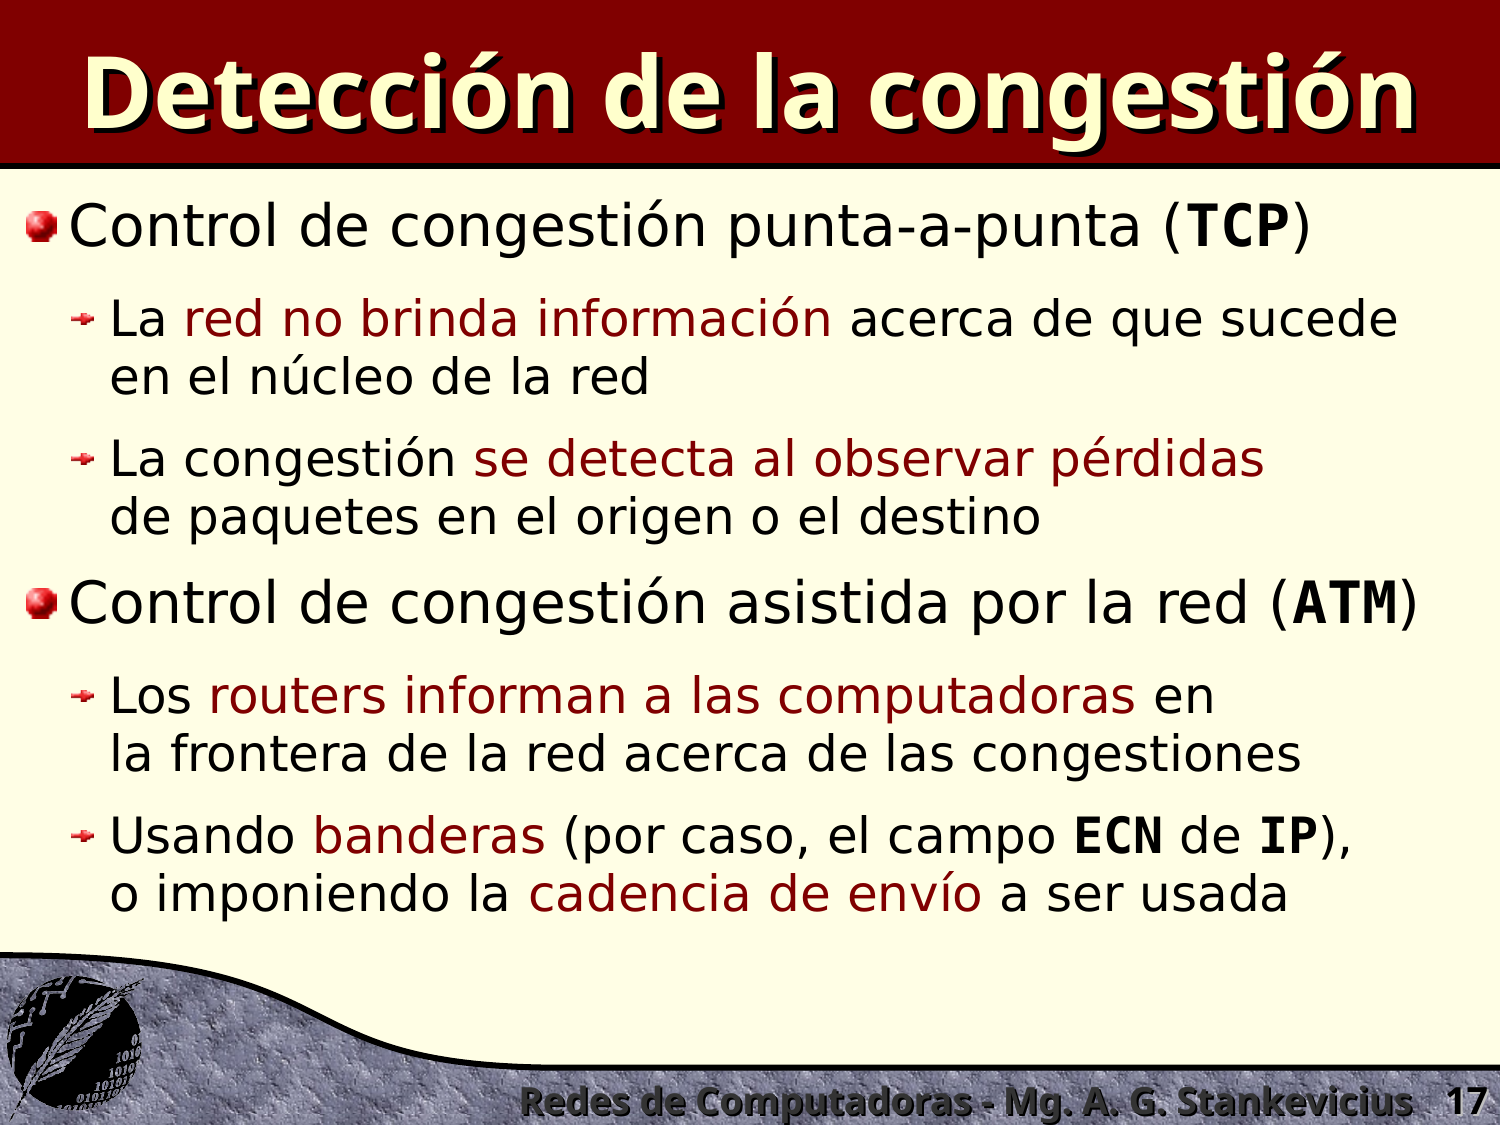

# Detección de la congestión
Control de congestión punta-a-punta (TCP)
La red no brinda información acerca de que sucede
en el núcleo de la red
La congestión se detecta al observar pérdidas
de paquetes en el origen o el destino
Control de congestión asistida por la red (ATM)
Los routers informan a las computadoras en
la frontera de la red acerca de las congestiones
Usando banderas (por caso, el campo ECN de IP),
o imponiendo la cadencia de envío a ser usada
17